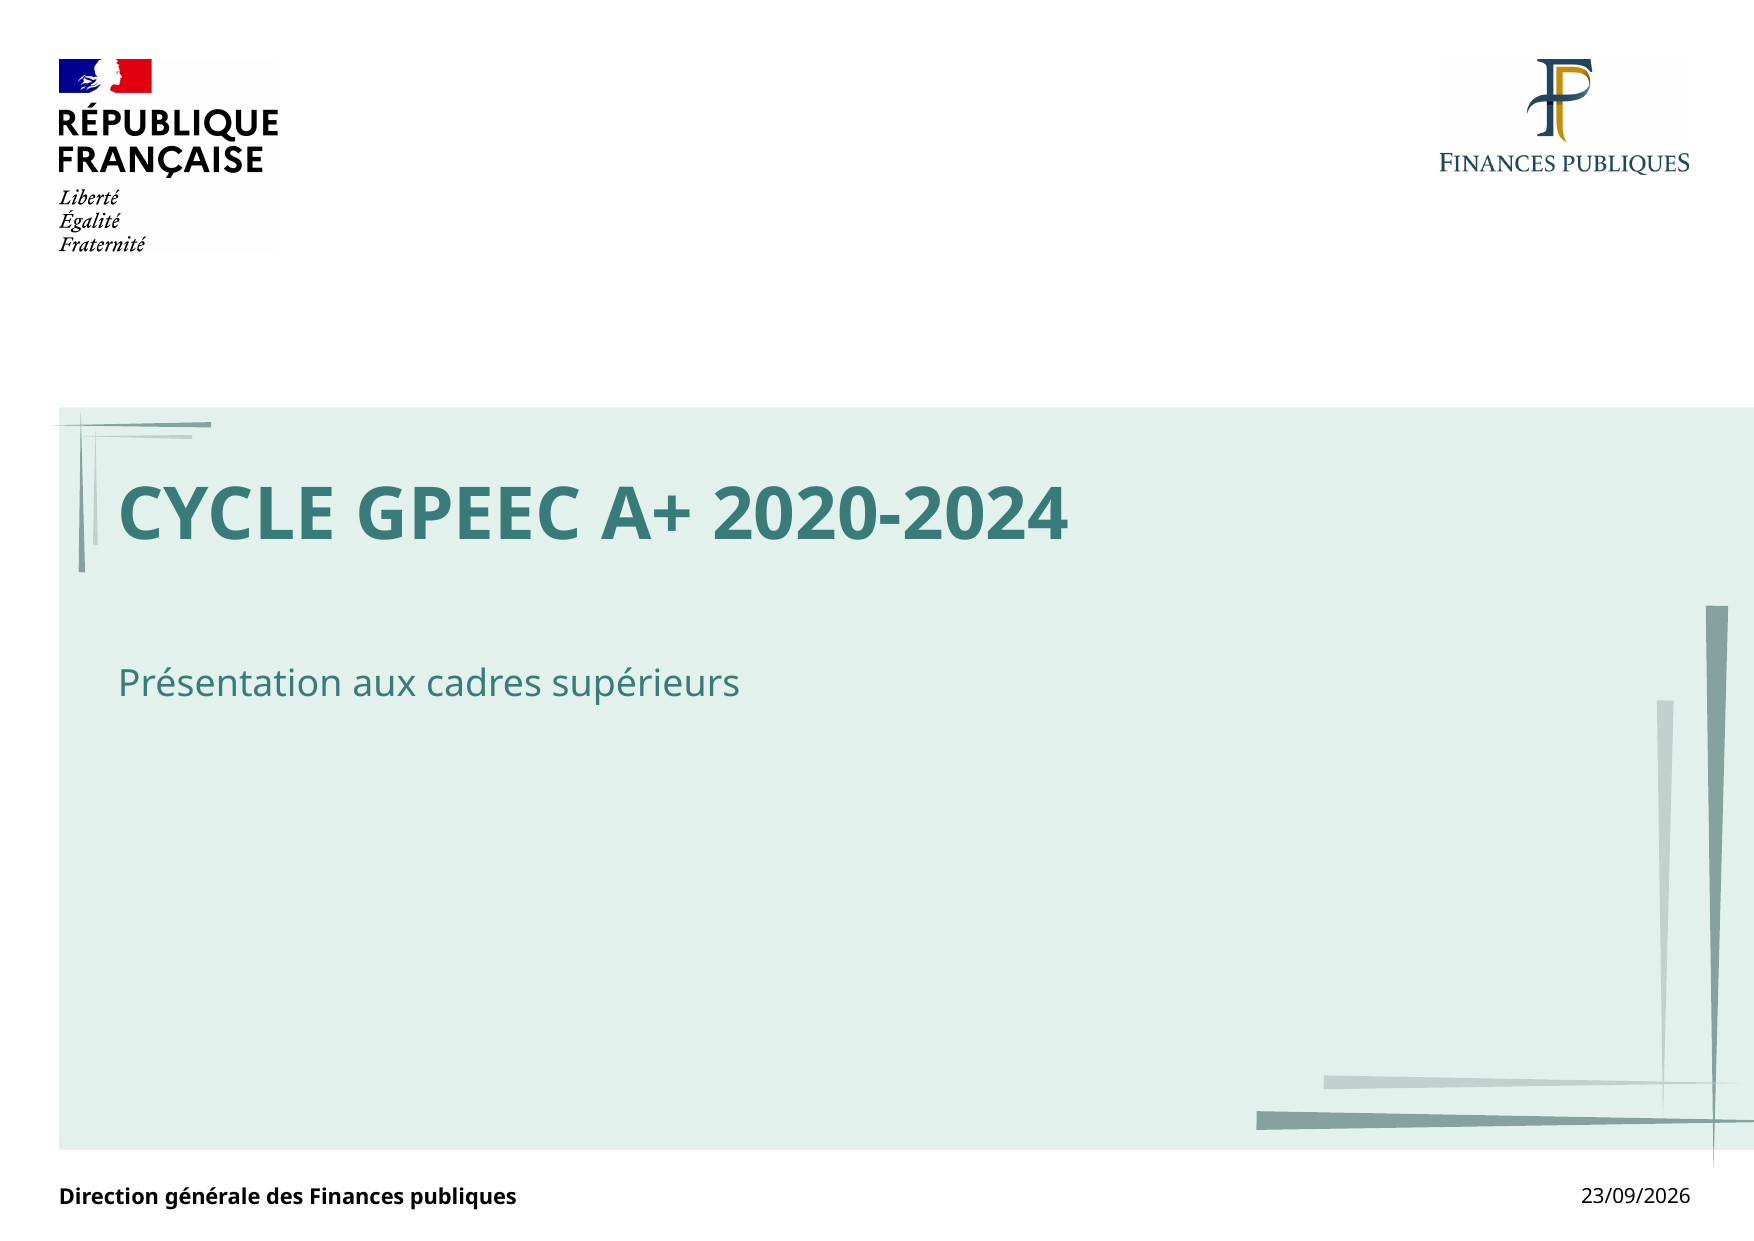

# CYCLE GPEEC A+ 2020-2024
Présentation aux cadres supérieurs